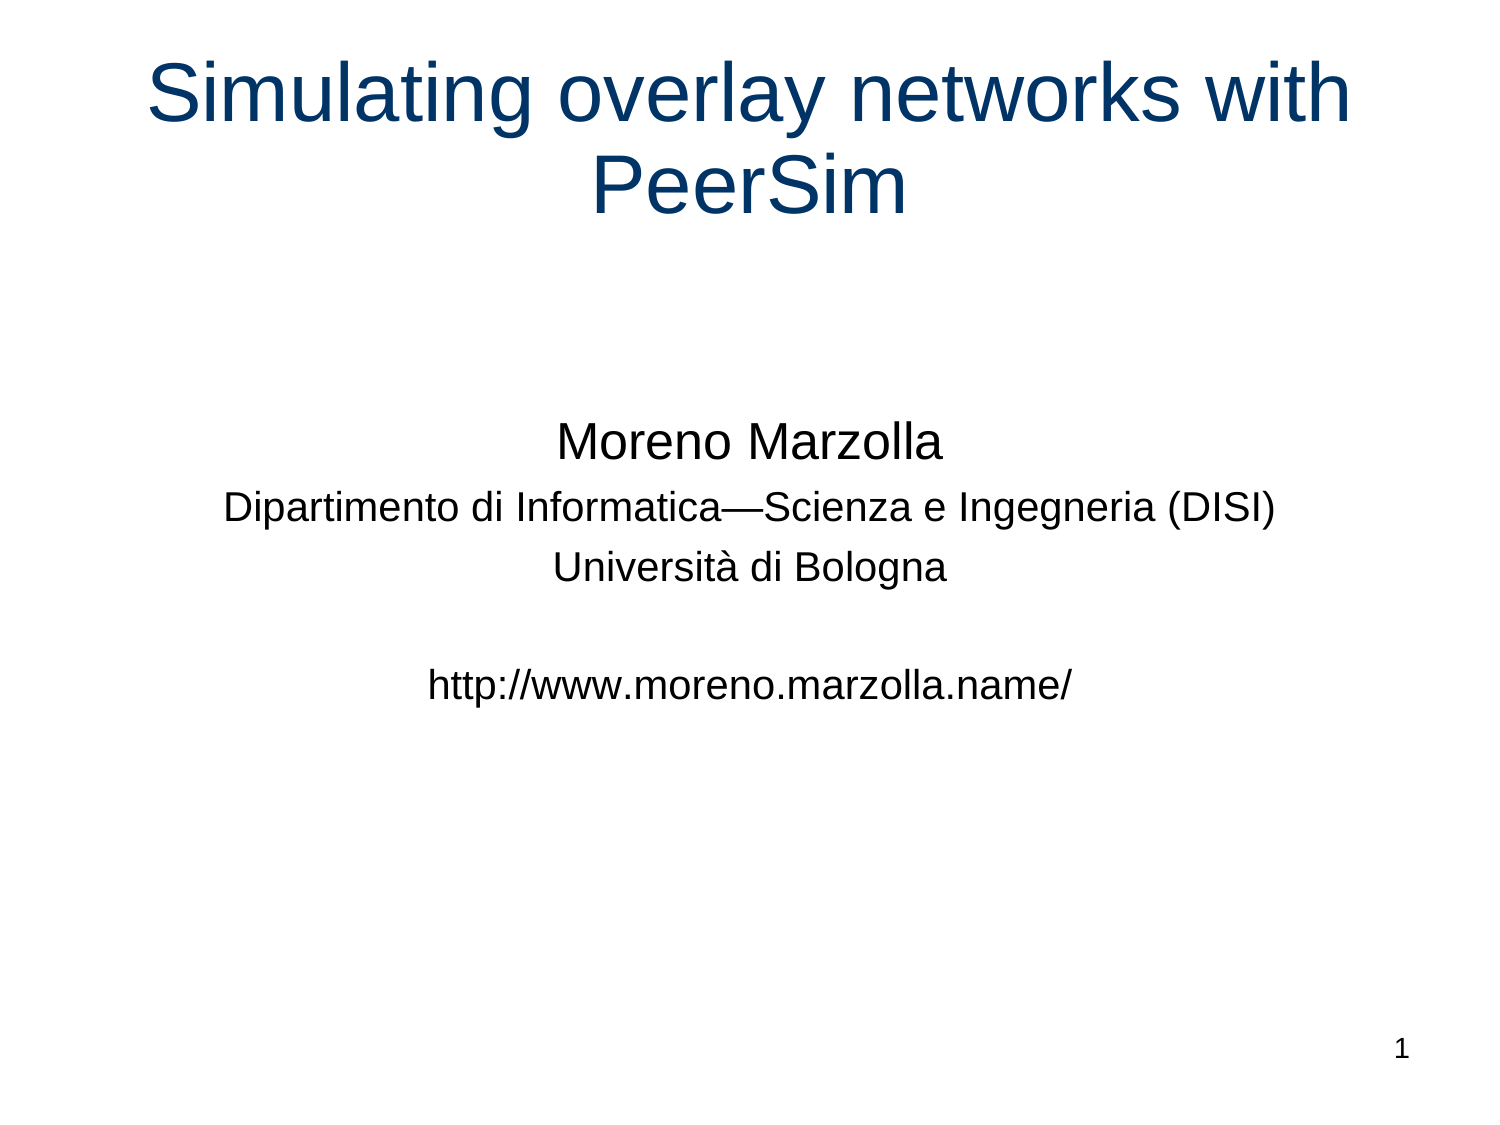

# Simulating overlay networks with PeerSim
Moreno Marzolla
Dipartimento di Informatica—Scienza e Ingegneria (DISI)
Università di Bologna
http://www.moreno.marzolla.name/
1